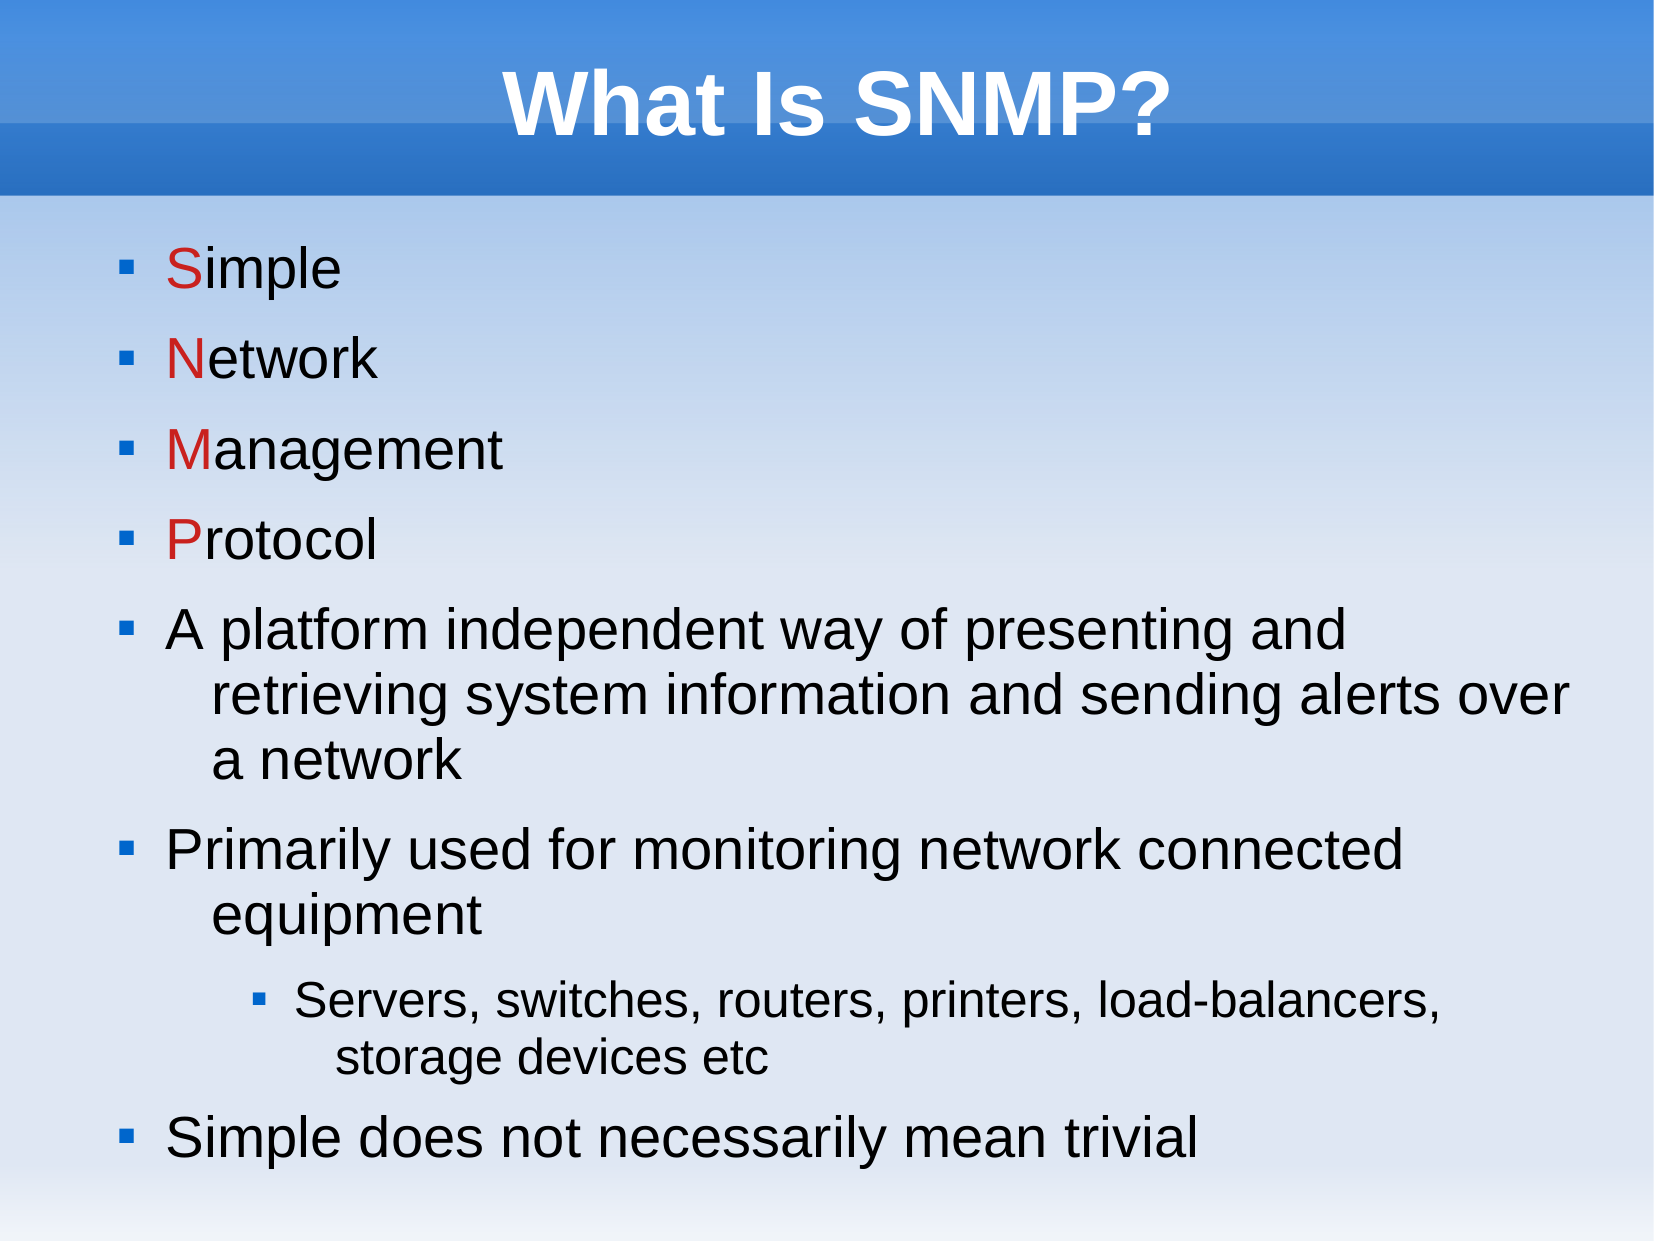

# What Is SNMP?
Simple
Network
Management
Protocol
A platform independent way of presenting and retrieving system information and sending alerts over a network
Primarily used for monitoring network connected equipment
Servers, switches, routers, printers, load-balancers, storage devices etc
Simple does not necessarily mean trivial